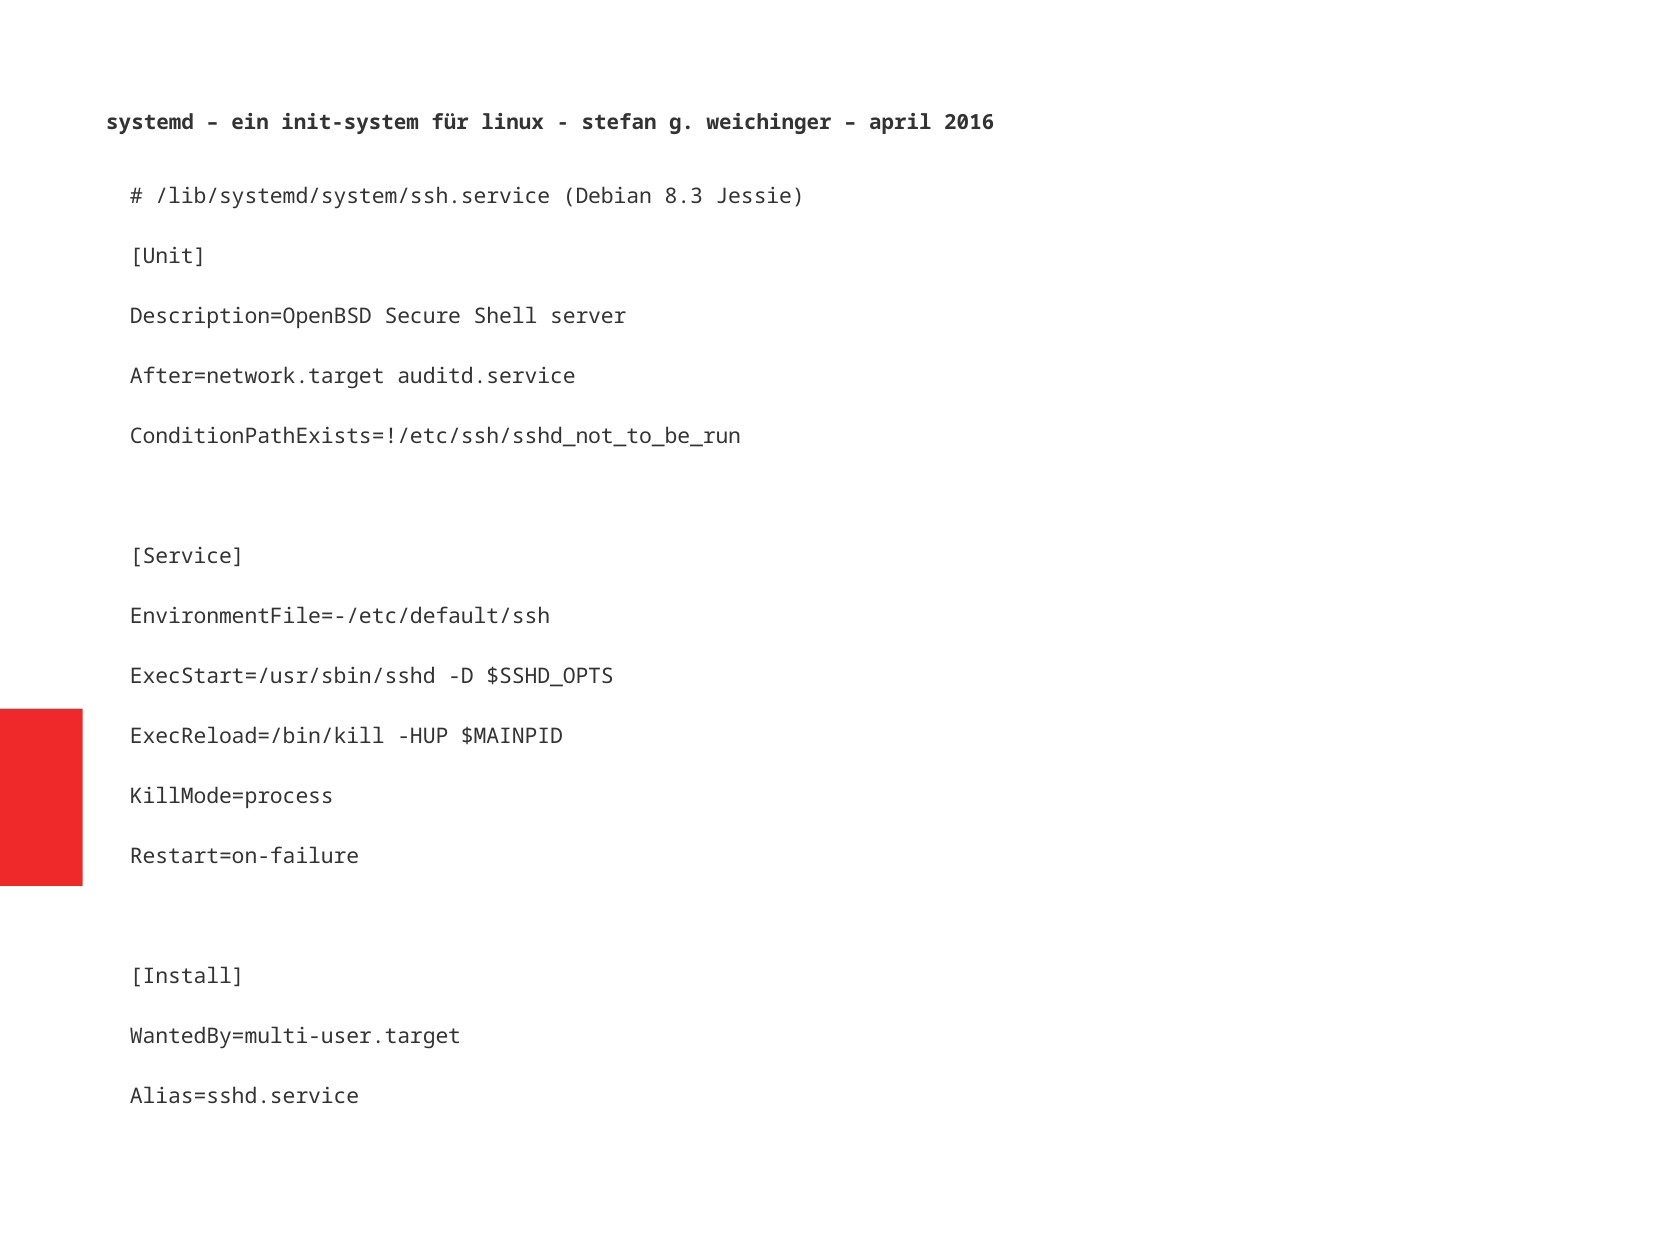

# systemd – ein init-system für linux - stefan g. weichinger – april 2016
# /lib/systemd/system/ssh.service (Debian 8.3 Jessie)
[Unit]
Description=OpenBSD Secure Shell server
After=network.target auditd.service
ConditionPathExists=!/etc/ssh/sshd_not_to_be_run
[Service]
EnvironmentFile=-/etc/default/ssh
ExecStart=/usr/sbin/sshd -D $SSHD_OPTS
ExecReload=/bin/kill -HUP $MAINPID
KillMode=process
Restart=on-failure
[Install]
WantedBy=multi-user.target
Alias=sshd.service